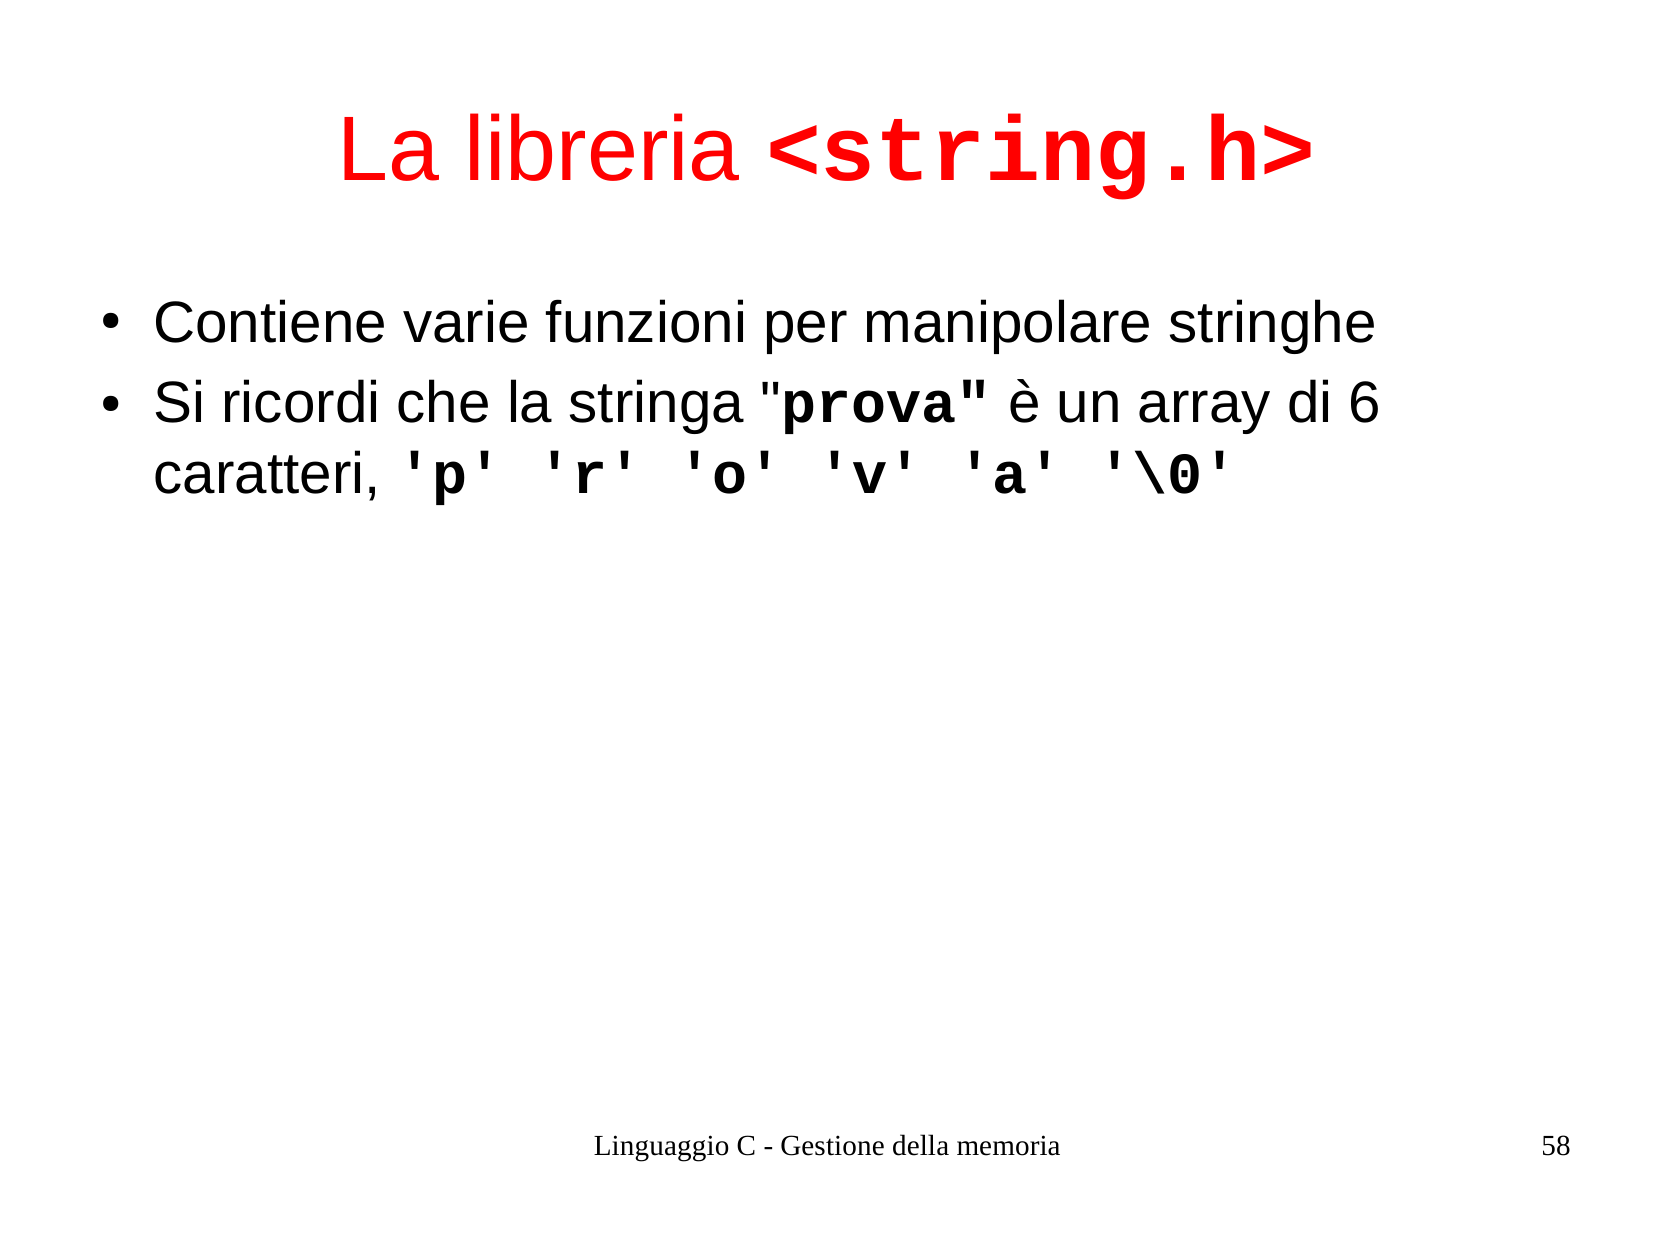

# La libreria <string.h>
Contiene varie funzioni per manipolare stringhe
Si ricordi che la stringa "prova" è un array di 6 caratteri, 'p' 'r' 'o' 'v' 'a' '\0'
Linguaggio C - Gestione della memoria
58